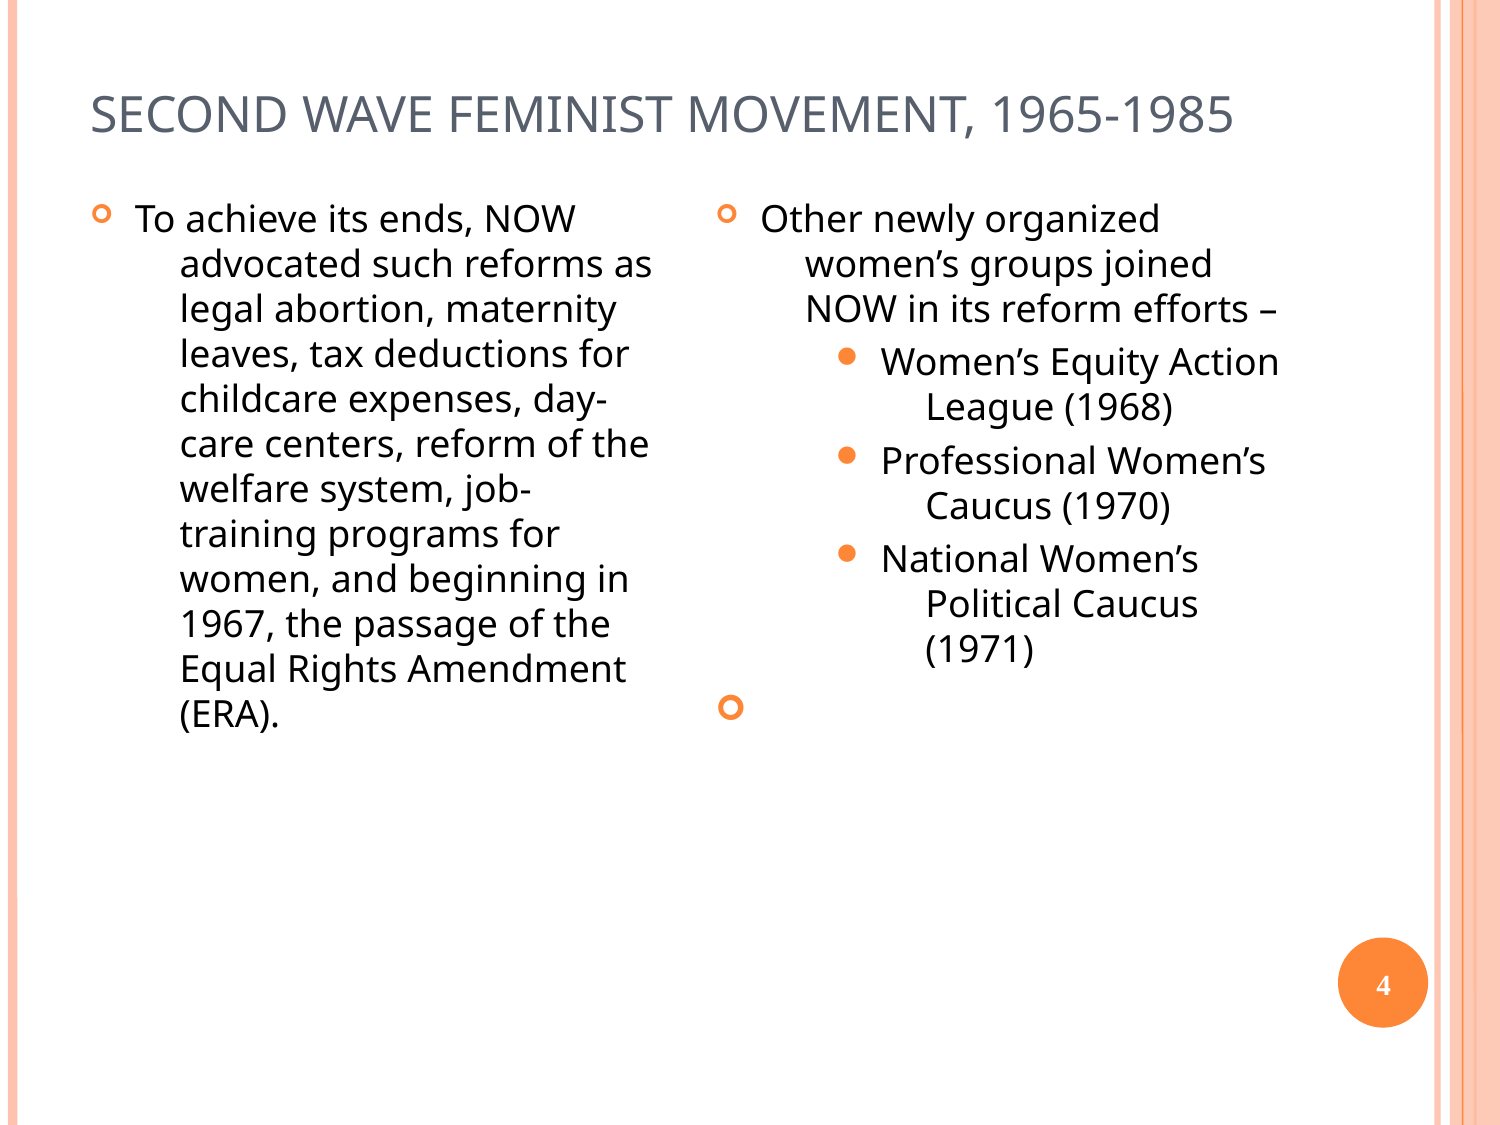

# Second Wave Feminist Movement, 1965-1985
To achieve its ends, NOW advocated such reforms as legal abortion, maternity leaves, tax deductions for childcare expenses, day-care centers, reform of the welfare system, job-training programs for women, and beginning in 1967, the passage of the Equal Rights Amendment (ERA).
Other newly organized women’s groups joined NOW in its reform efforts –
Women’s Equity Action League (1968)
Professional Women’s Caucus (1970)
National Women’s Political Caucus (1971)
4